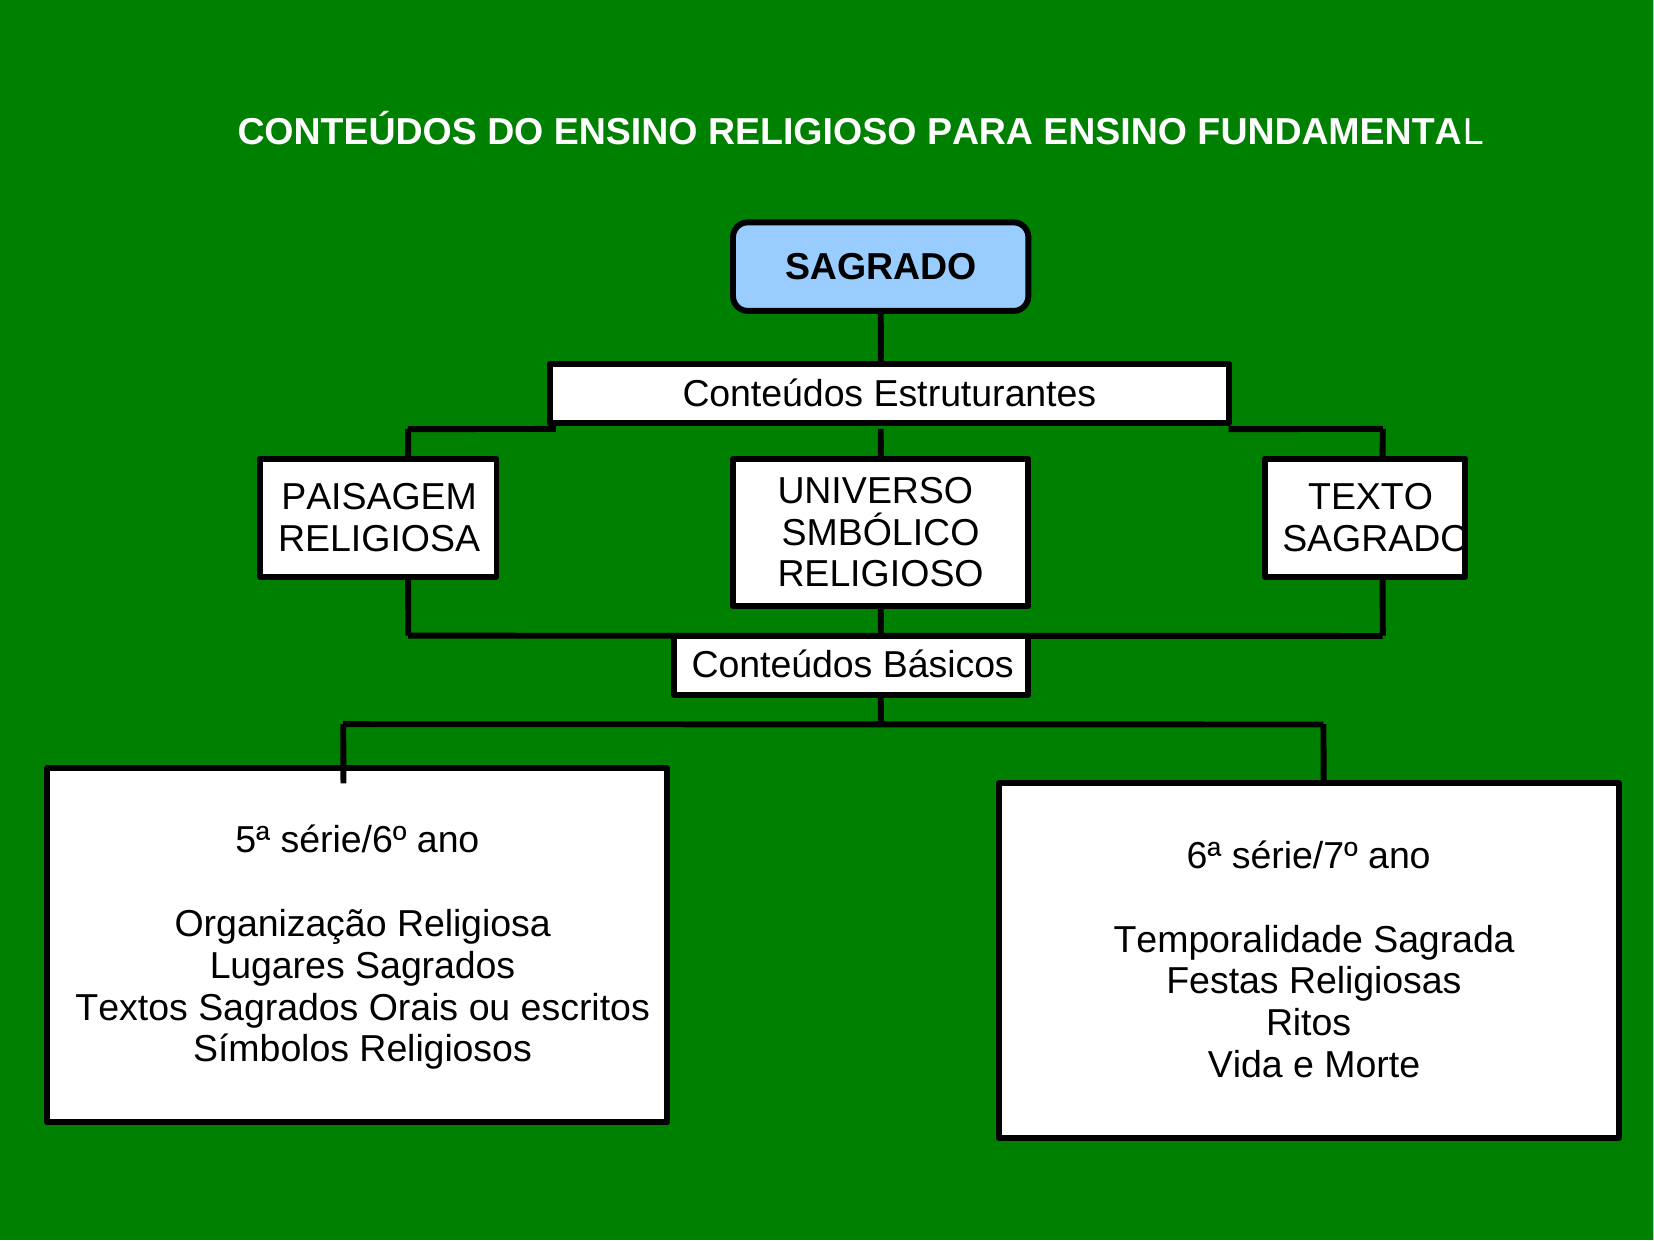

CONTEÚDOS DO ENSINO RELIGIOSO PARA ENSINO FUNDAMENTAL
SAGRADO
Conteúdos Estruturantes
PAISAGEM
RELIGIOSA
UNIVERSO
SMBÓLICO
RELIGIOSO
TEXTO
SAGRADO
Conteúdos Básicos
5ª série/6º ano
 Organização Religiosa
 Lugares Sagrados
 Textos Sagrados Orais ou escritos
 Símbolos Religiosos
6ª série/7º ano
 Temporalidade Sagrada
 Festas Religiosas
 Ritos
 Vida e Morte